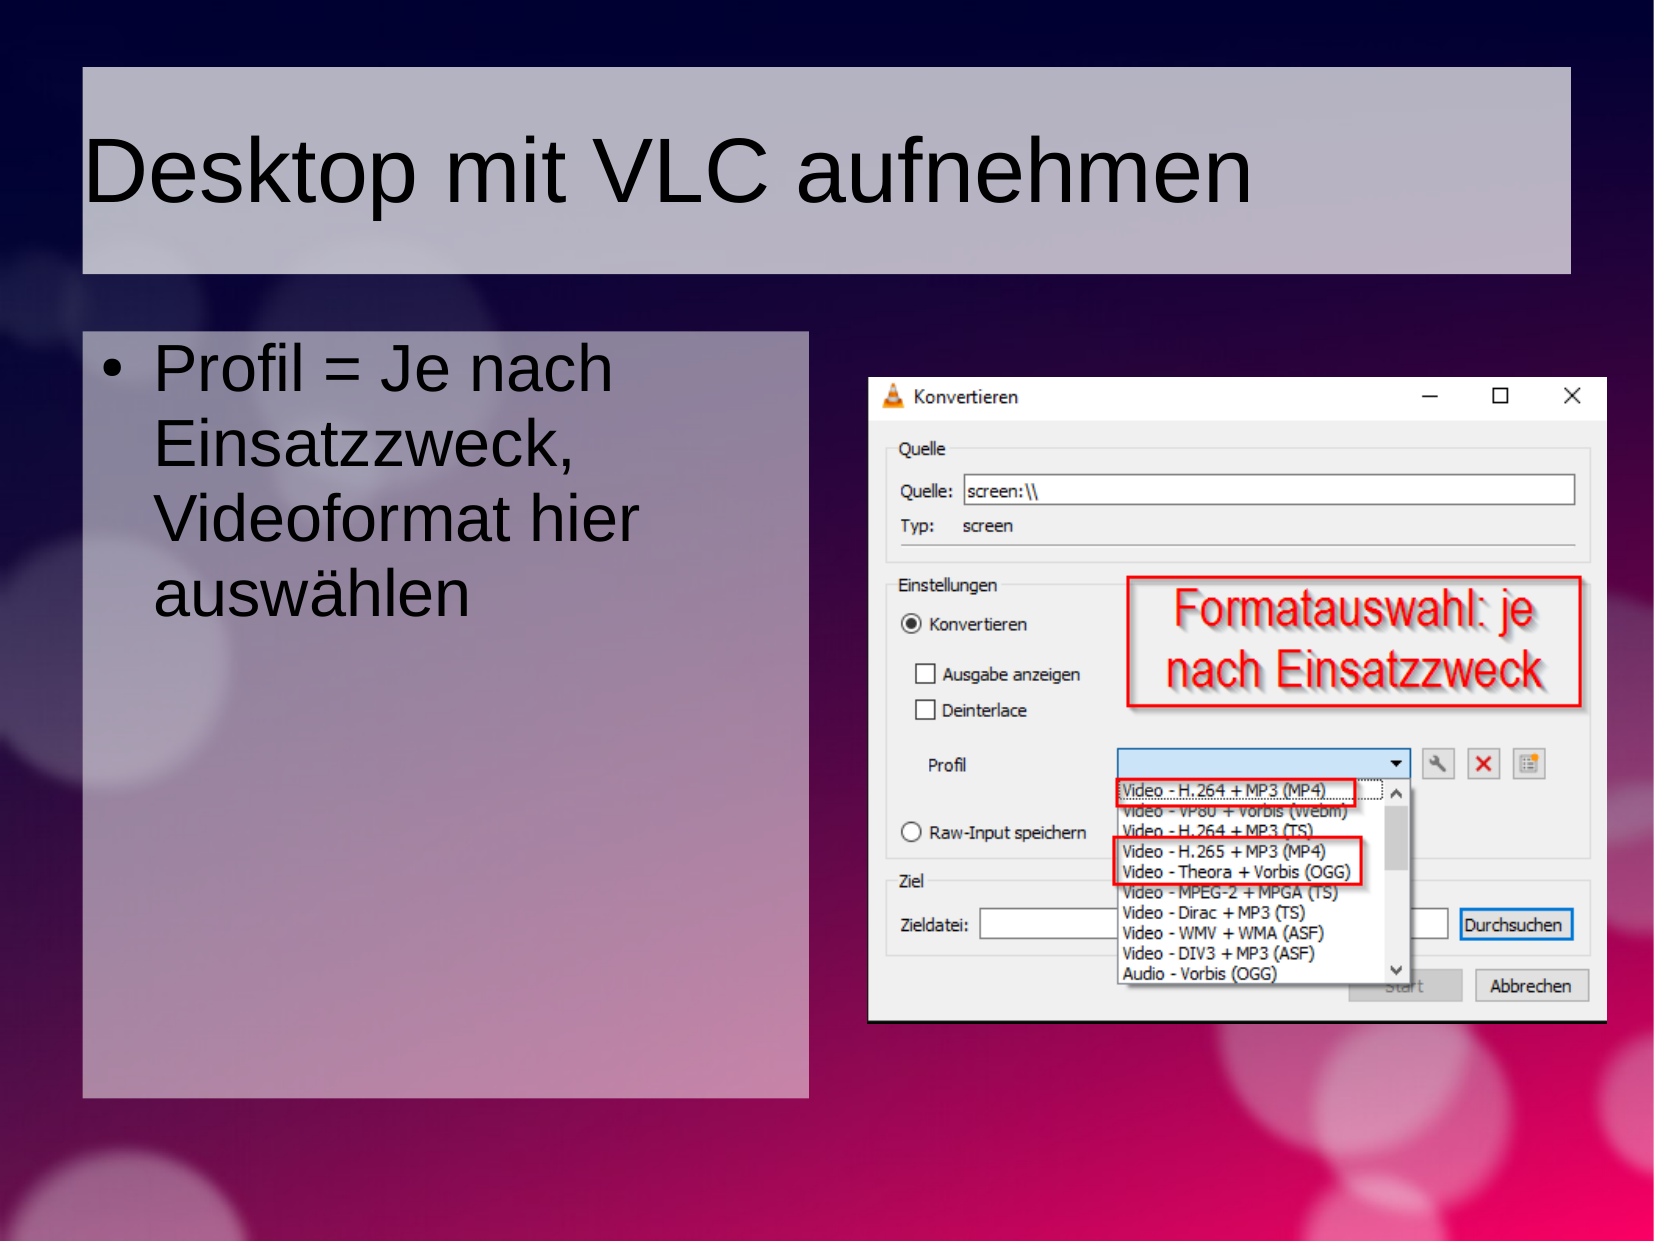

# Desktop mit VLC aufnehmen
Profil = Je nach Einsatzzweck, Videoformat hier auswählen